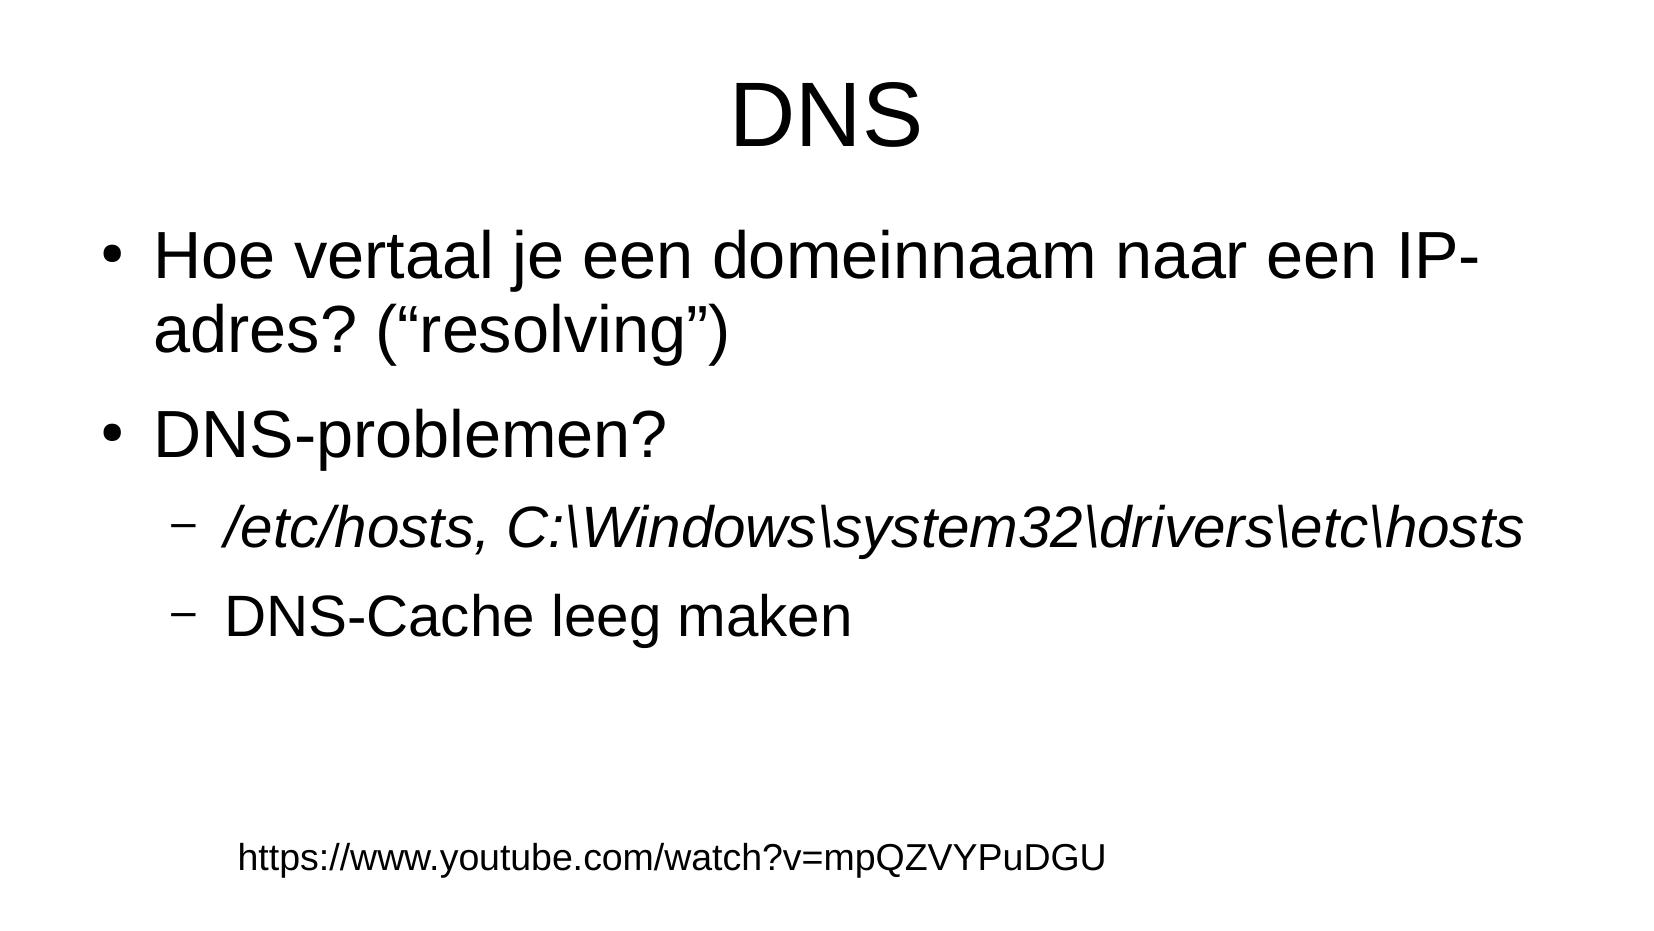

# DNS
Hoe vertaal je een domeinnaam naar een IP-adres? (“resolving”)
DNS-problemen?
/etc/hosts, C:\Windows\system32\drivers\etc\hosts
DNS-Cache leeg maken
https://www.youtube.com/watch?v=mpQZVYPuDGU